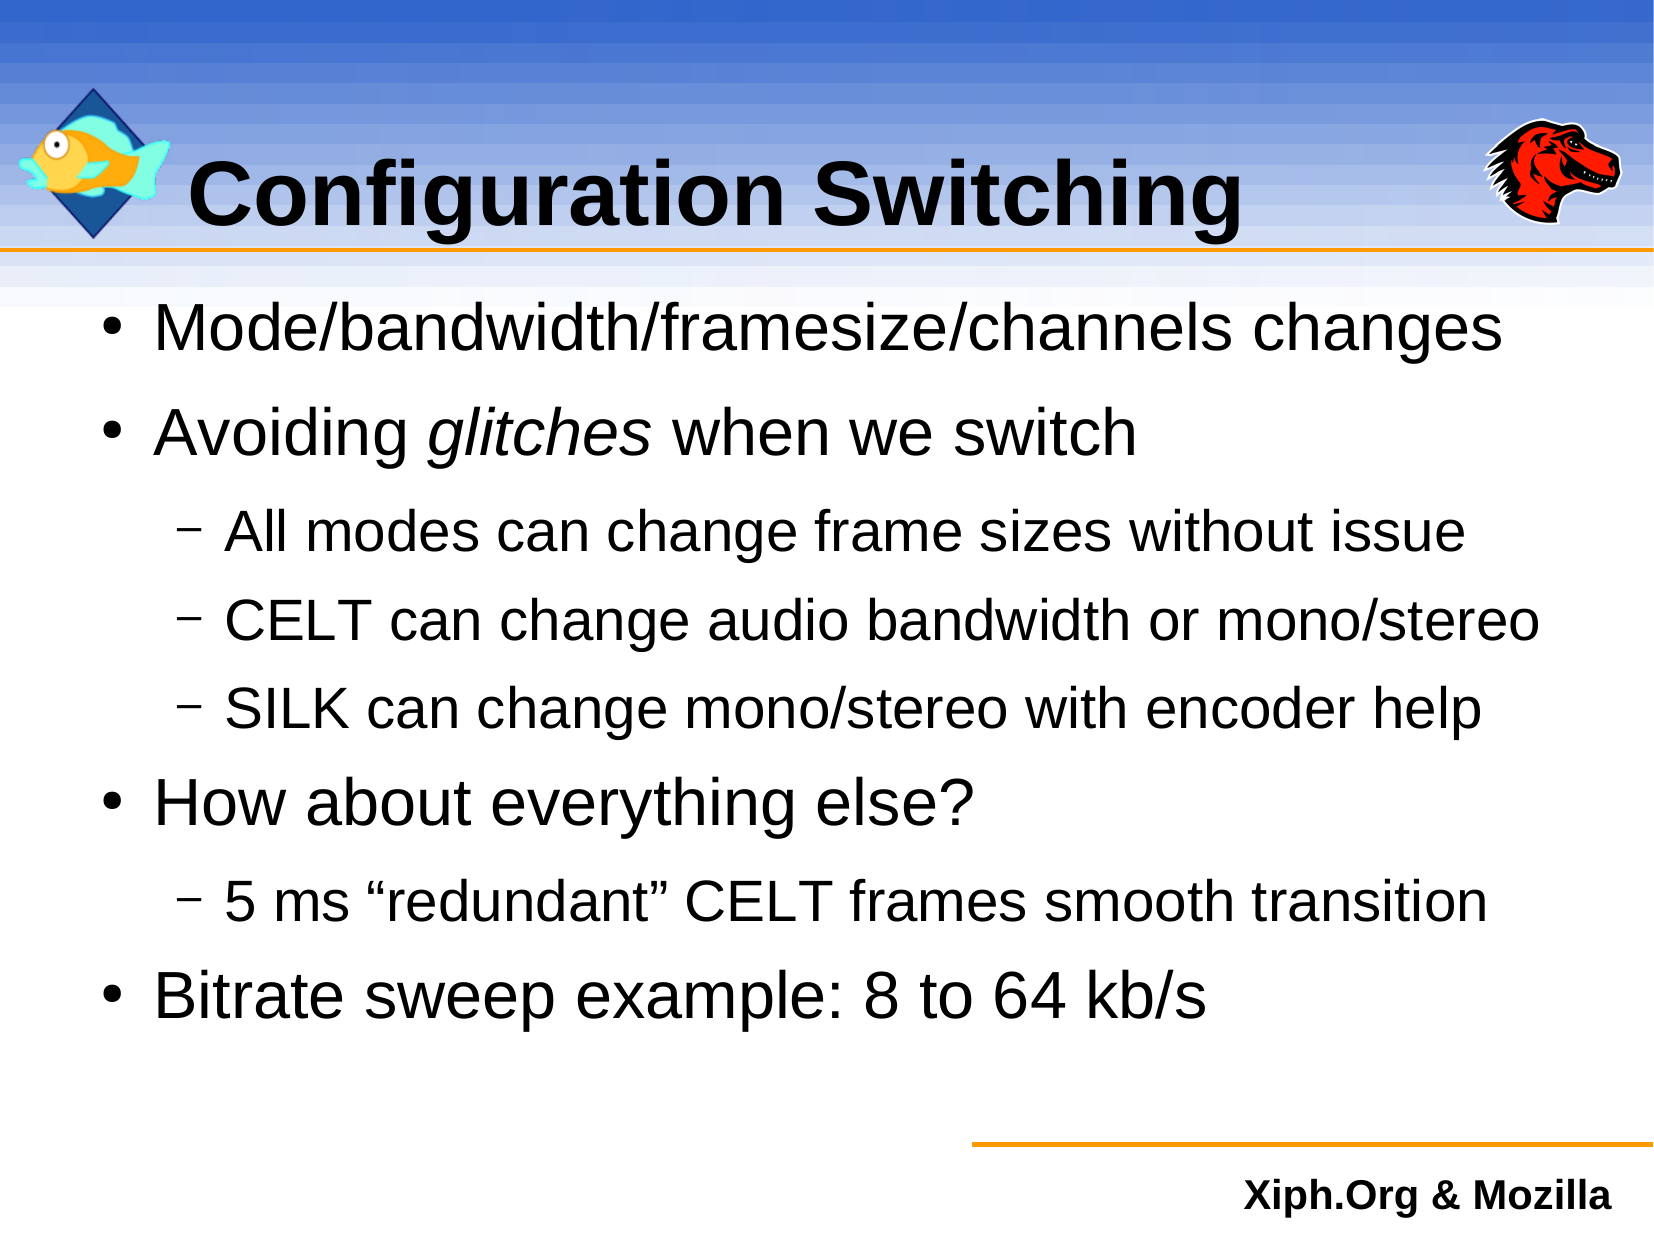

# Configuration Switching
Mode/bandwidth/framesize/channels changes
Avoiding glitches when we switch
All modes can change frame sizes without issue
CELT can change audio bandwidth or mono/stereo
SILK can change mono/stereo with encoder help
How about everything else?
5 ms “redundant” CELT frames smooth transition
Bitrate sweep example: 8 to 64 kb/s